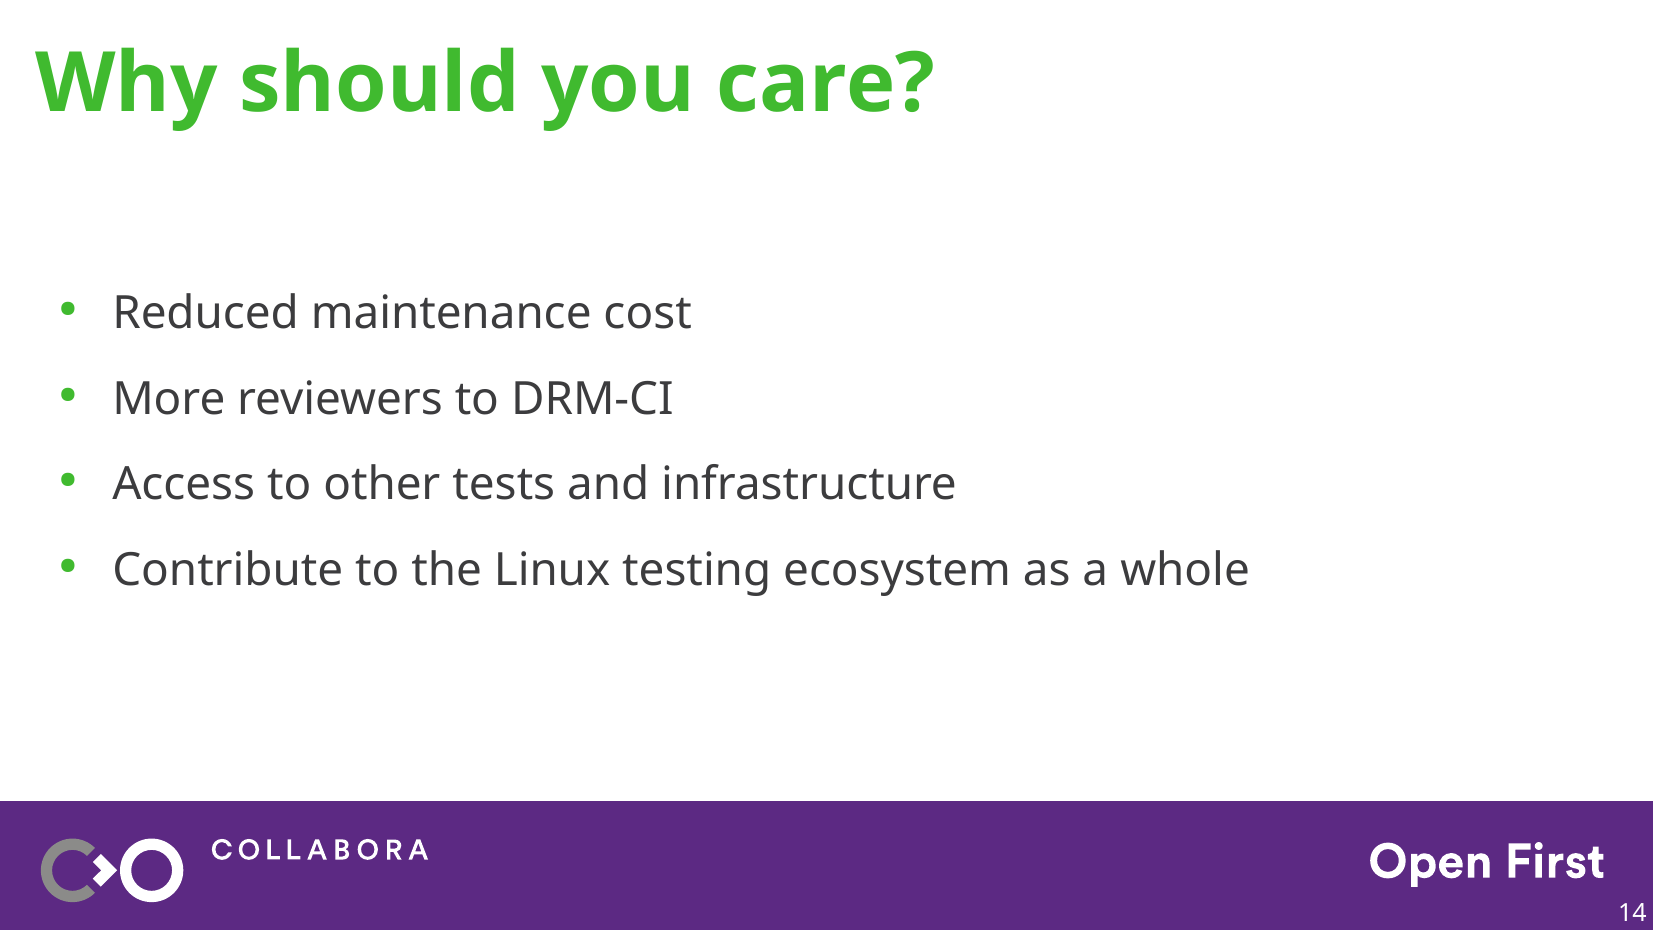

# Why should you care?
Reduced maintenance cost
More reviewers to DRM-CI
Access to other tests and infrastructure
Contribute to the Linux testing ecosystem as a whole